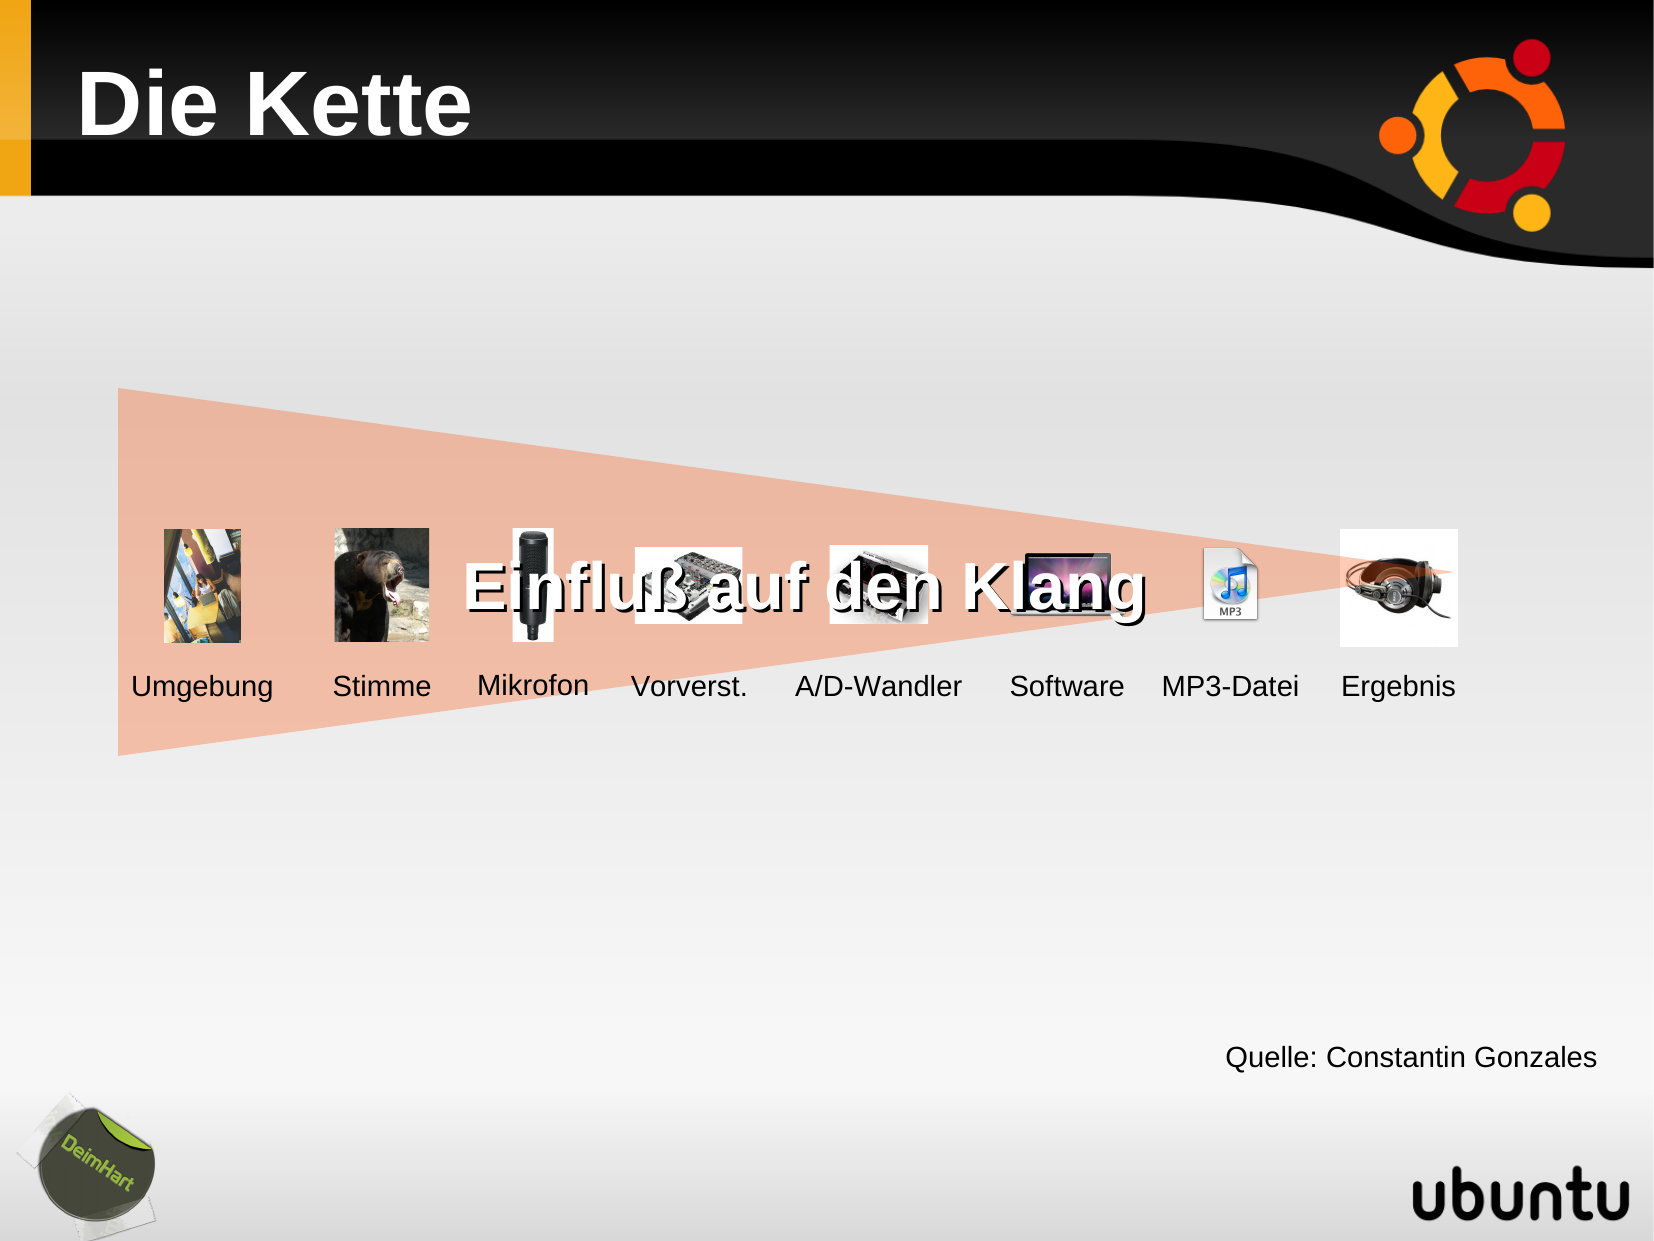

# Die Kette
Einfluß auf den Klang
Mikrofon
Umgebung
Stimme
Ergebnis
Vorverst.
A/D-Wandler
Software
MP3-Datei
Quelle: Constantin Gonzales